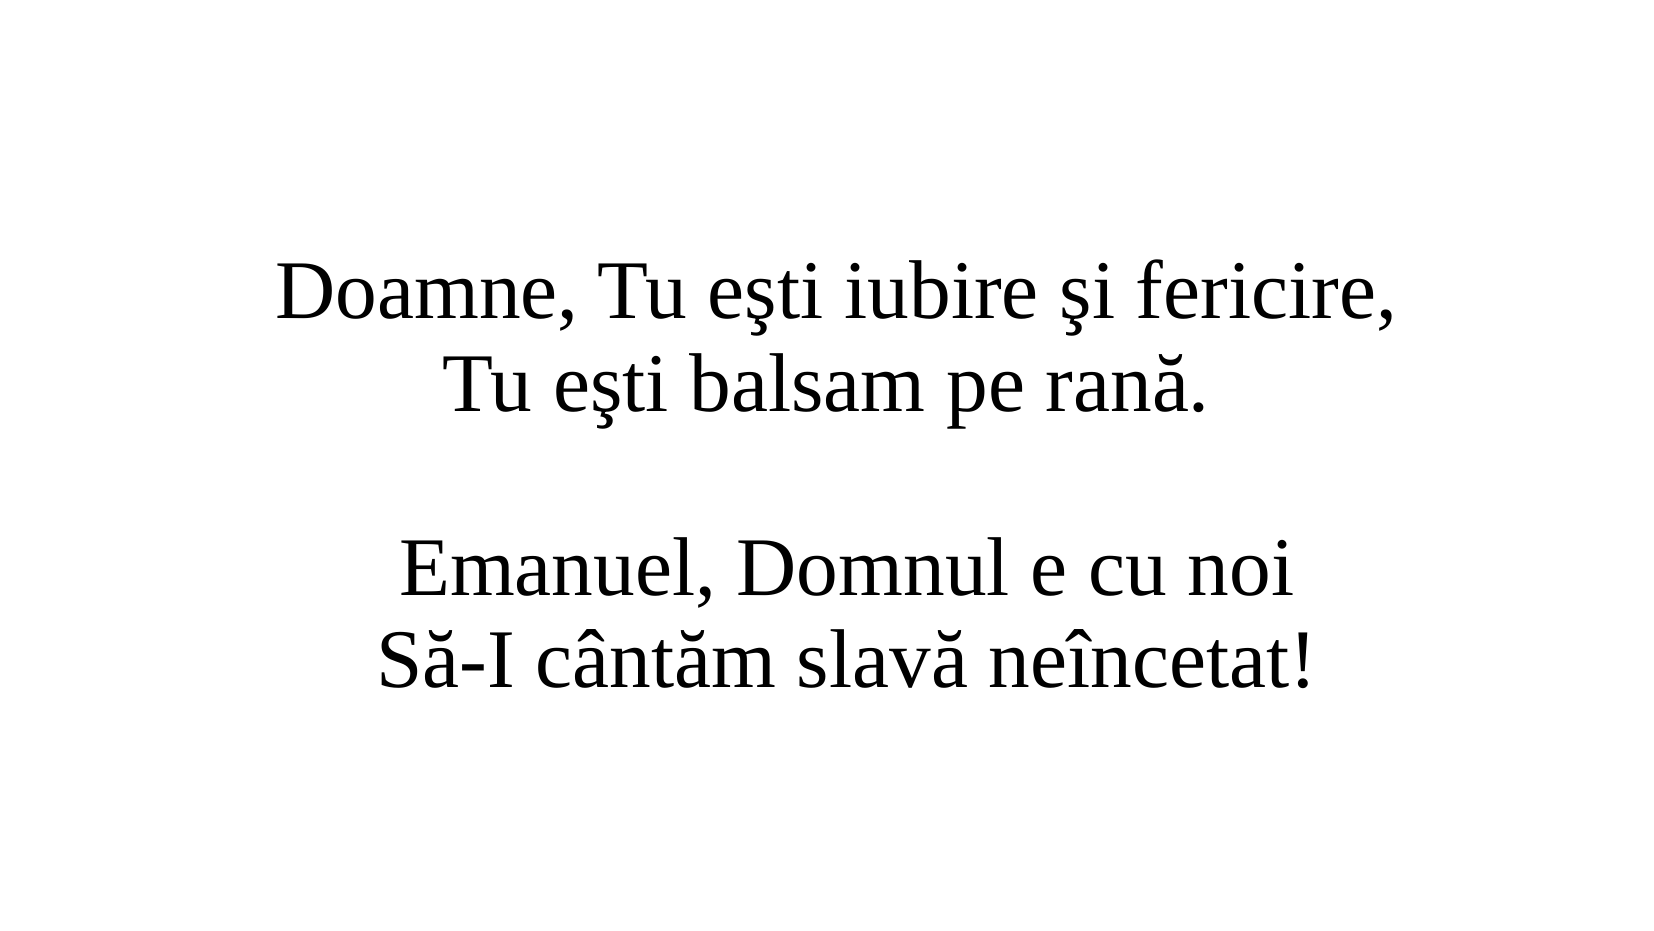

# Doamne, Tu eşti iubire şi fericire,
Tu eşti balsam pe rană.
 Emanuel, Domnul e cu noi
 Să-I cântăm slavă neîncetat!